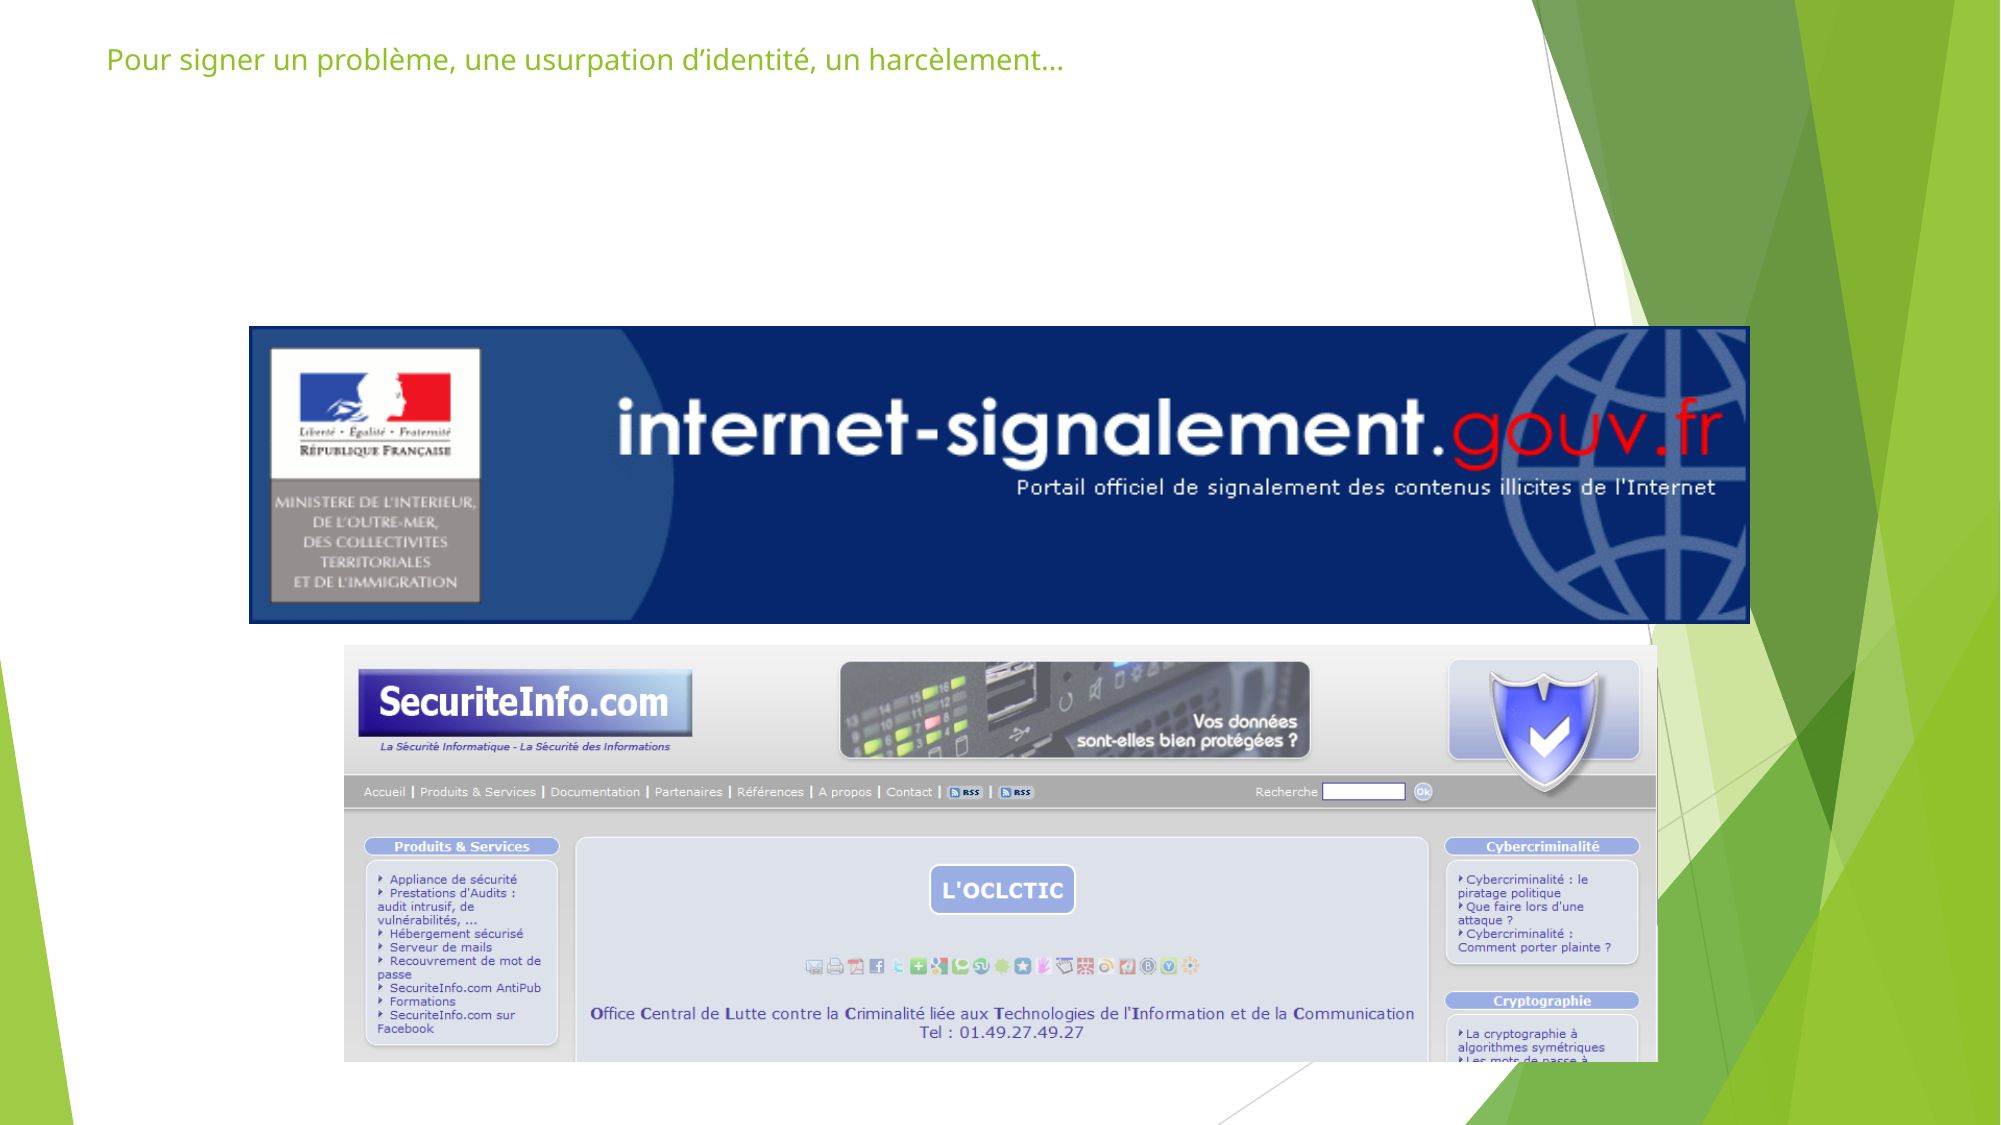

# Pour signer un problème, une usurpation d’identité, un harcèlement…